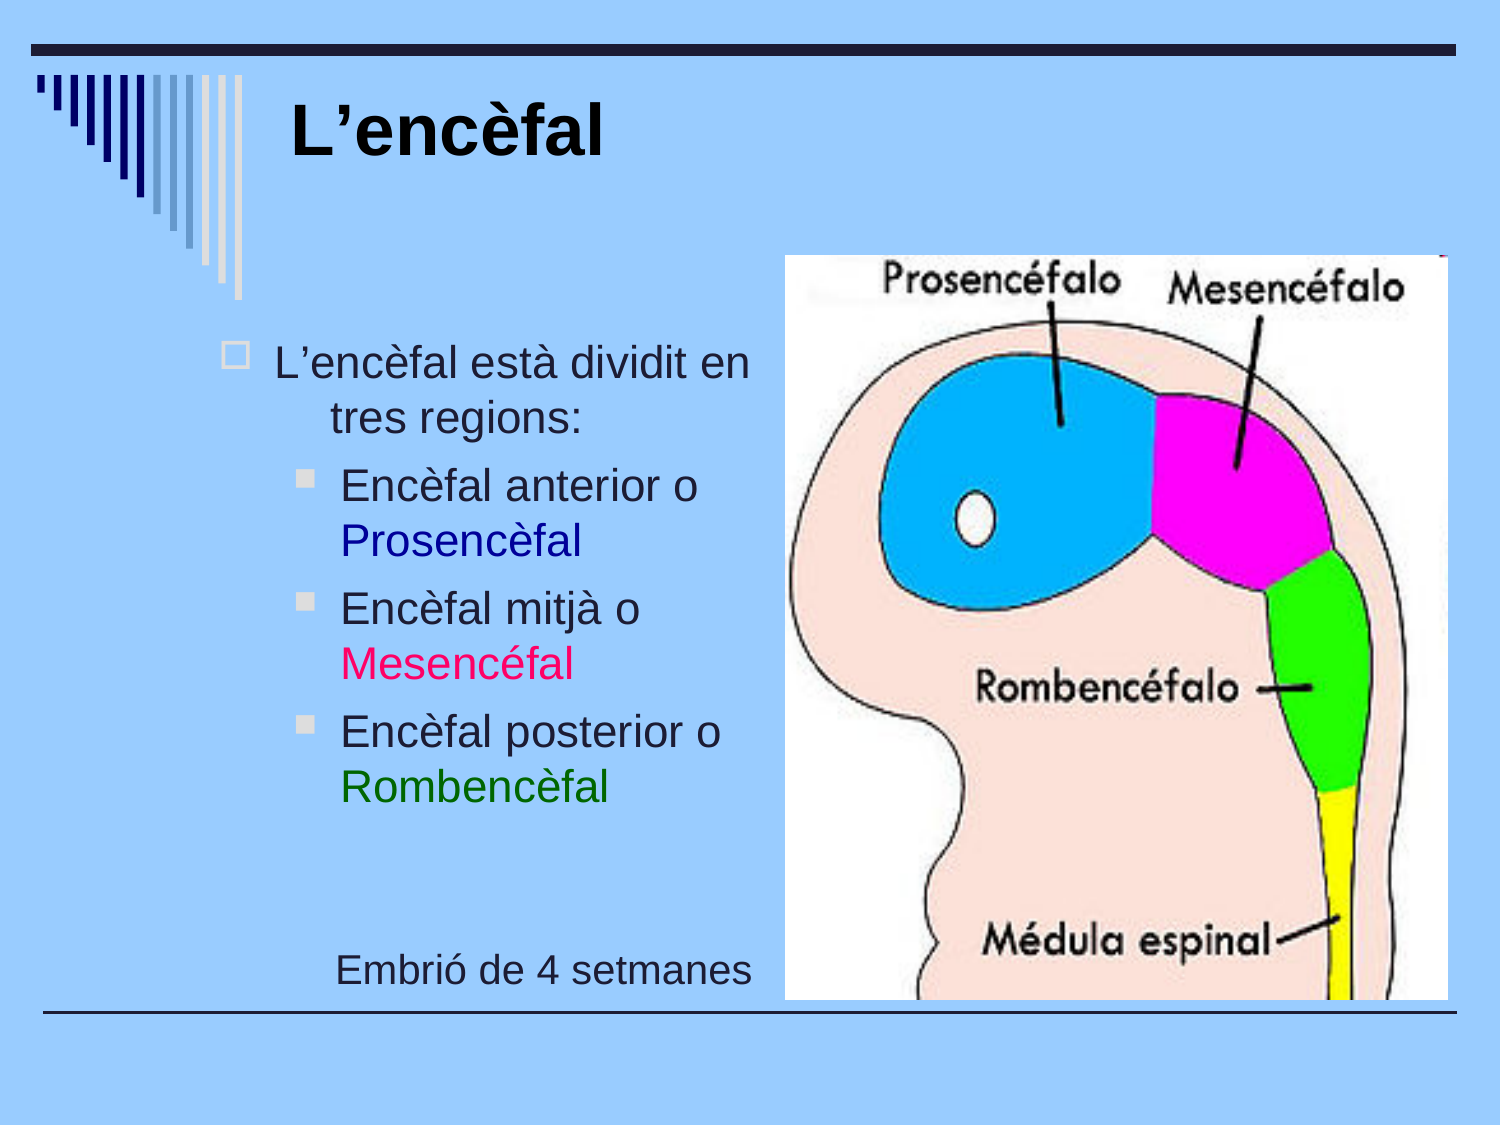

# L’encèfal
L’encèfal està dividit en tres regions:
Encèfal anterior o Prosencèfal
Encèfal mitjà o Mesencéfal
Encèfal posterior o Rombencèfal
Embrió de 4 setmanes